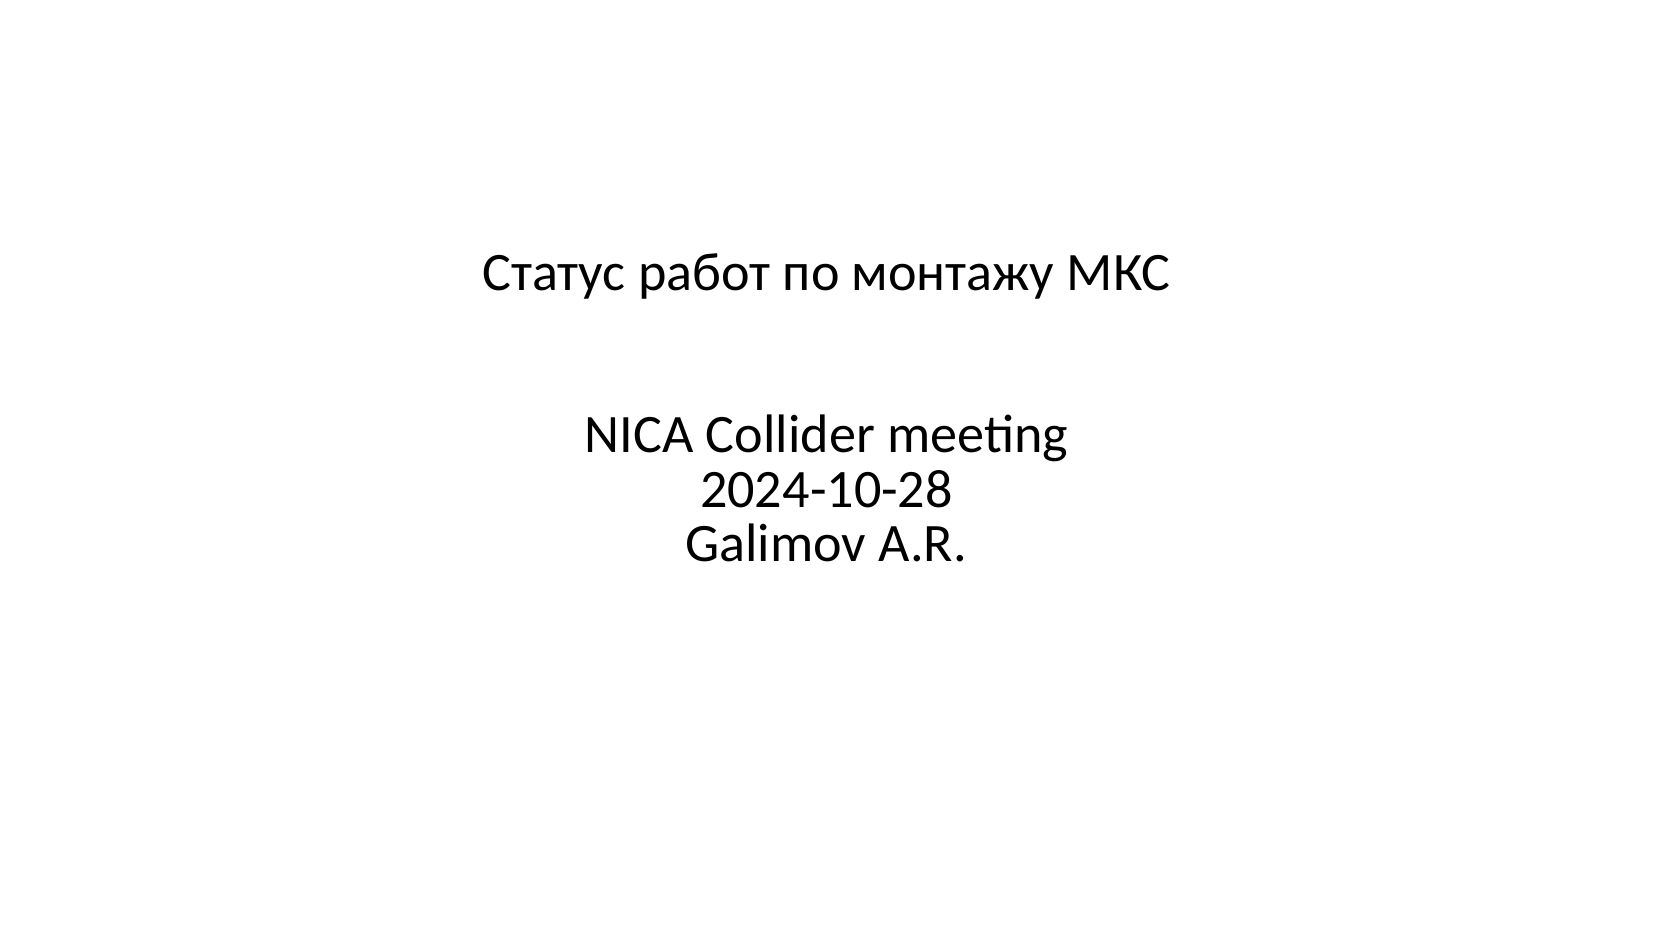

# Статус работ по монтажу МКС NICA Collider meeting 2024-10-28 Galimov A.R.